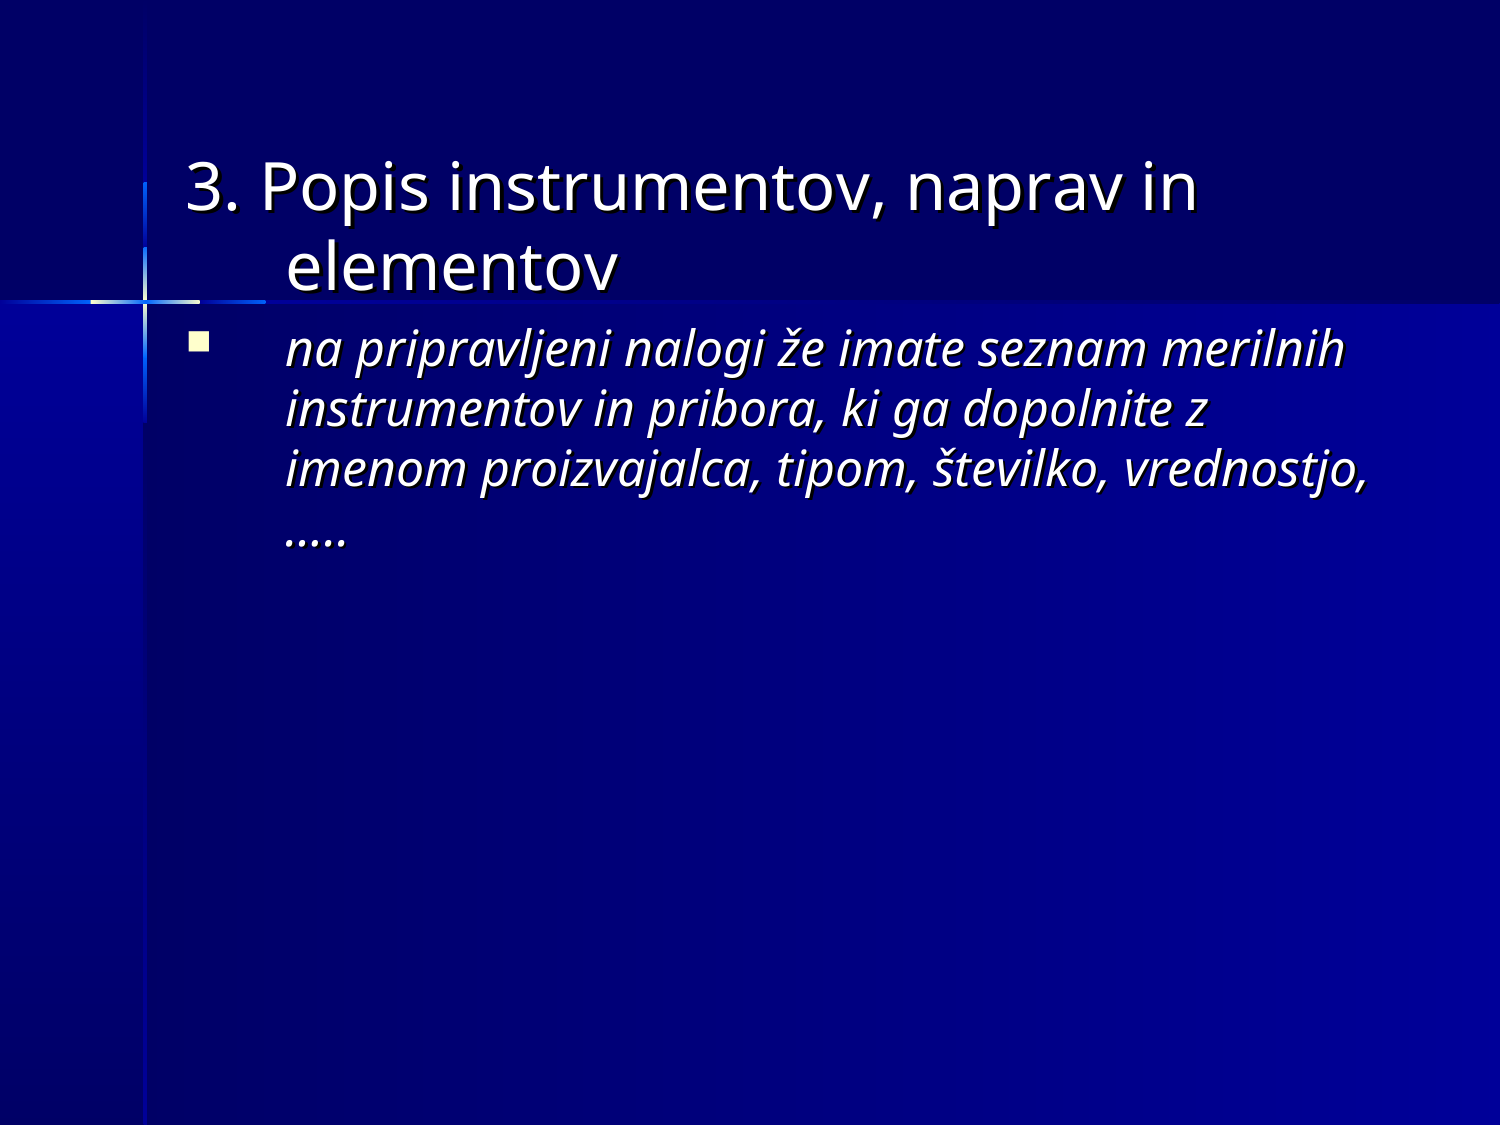

# 3. Popis instrumentov, naprav in elementov
na pripravljeni nalogi že imate seznam merilnih instrumentov in pribora, ki ga dopolnite z imenom proizvajalca, tipom, številko, vrednostjo, …..